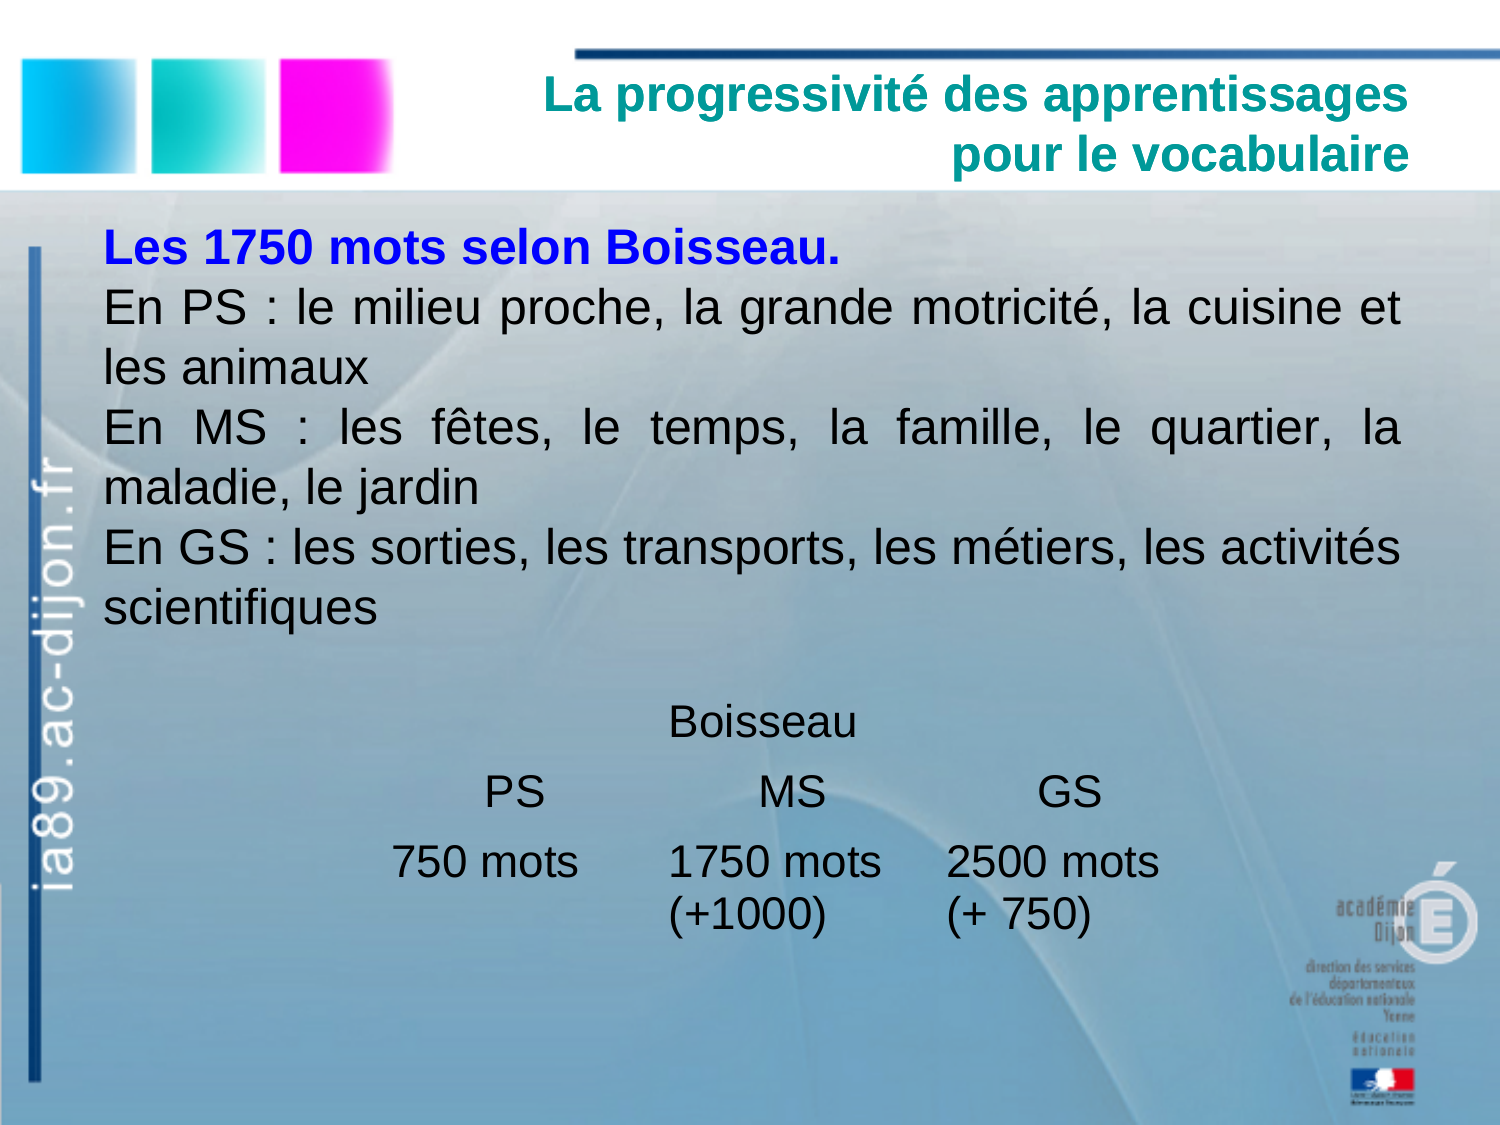

# La progressivité des apprentissages pour le vocabulaire
La progressivité des apprentissages pour le vocabulaire
Les 1750 mots selon Boisseau.
En PS : le milieu proche, la grande motricité, la cuisine et les animaux
En MS : les fêtes, le temps, la famille, le quartier, la maladie, le jardin
En GS : les sorties, les transports, les métiers, les activités scientifiques
| | Boisseau | |
| --- | --- | --- |
| PS | MS | GS |
| 750 mots | 1750 mots (+1000) | 2500 mots (+ 750) |